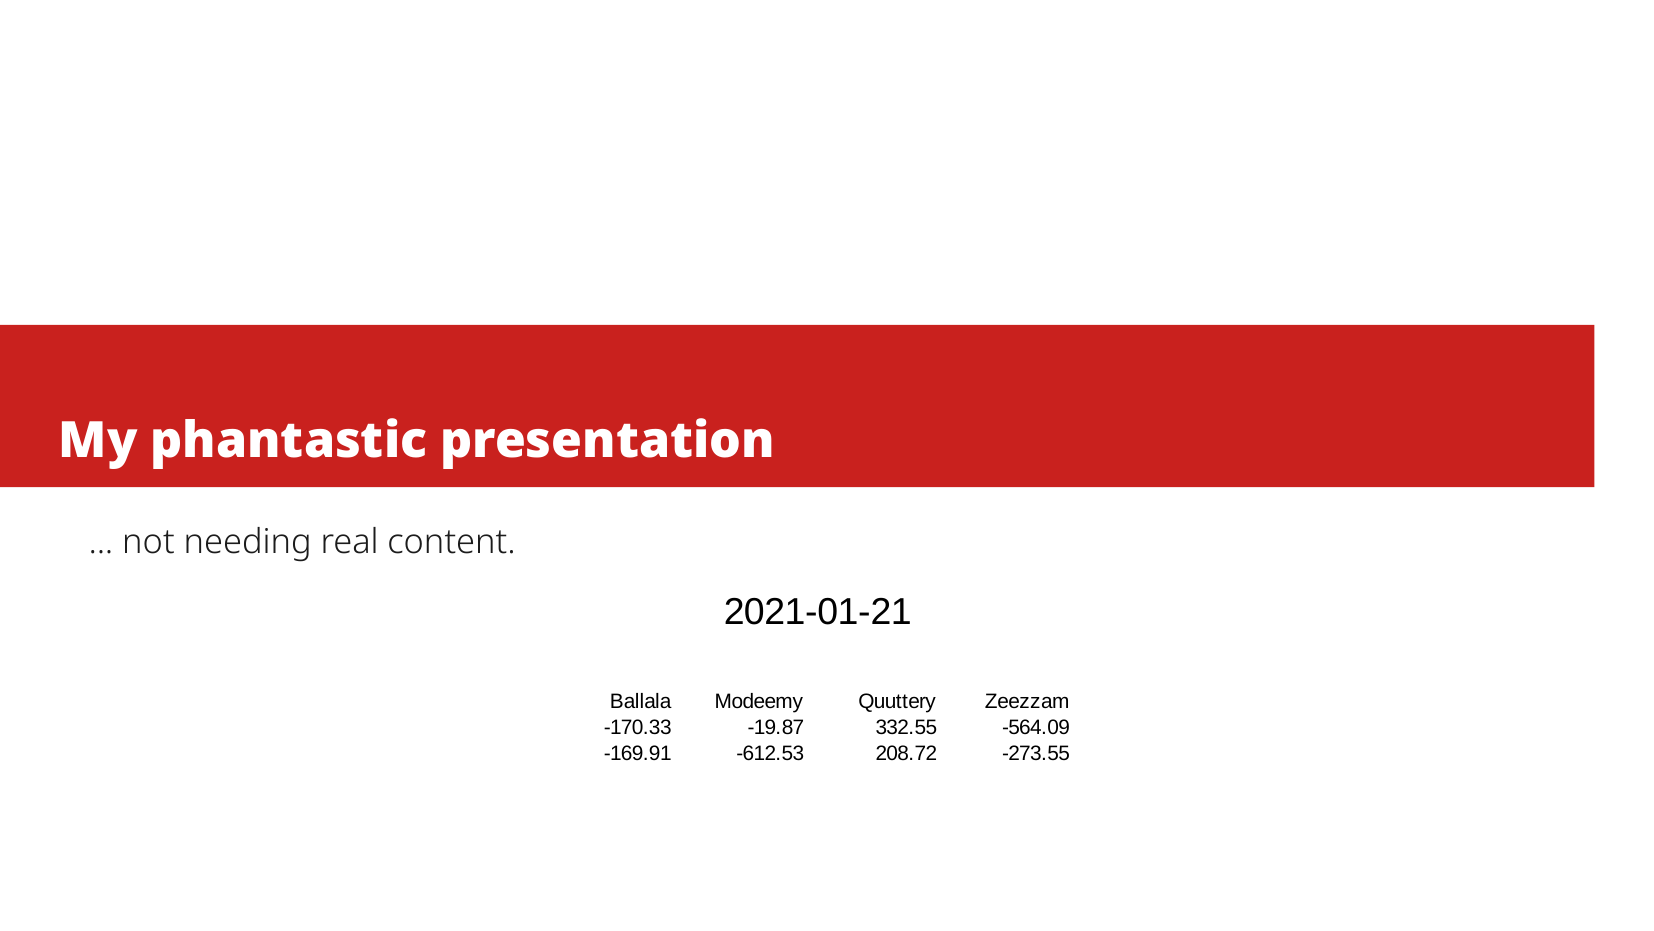

# My phantastic presentation
... not needing real content.